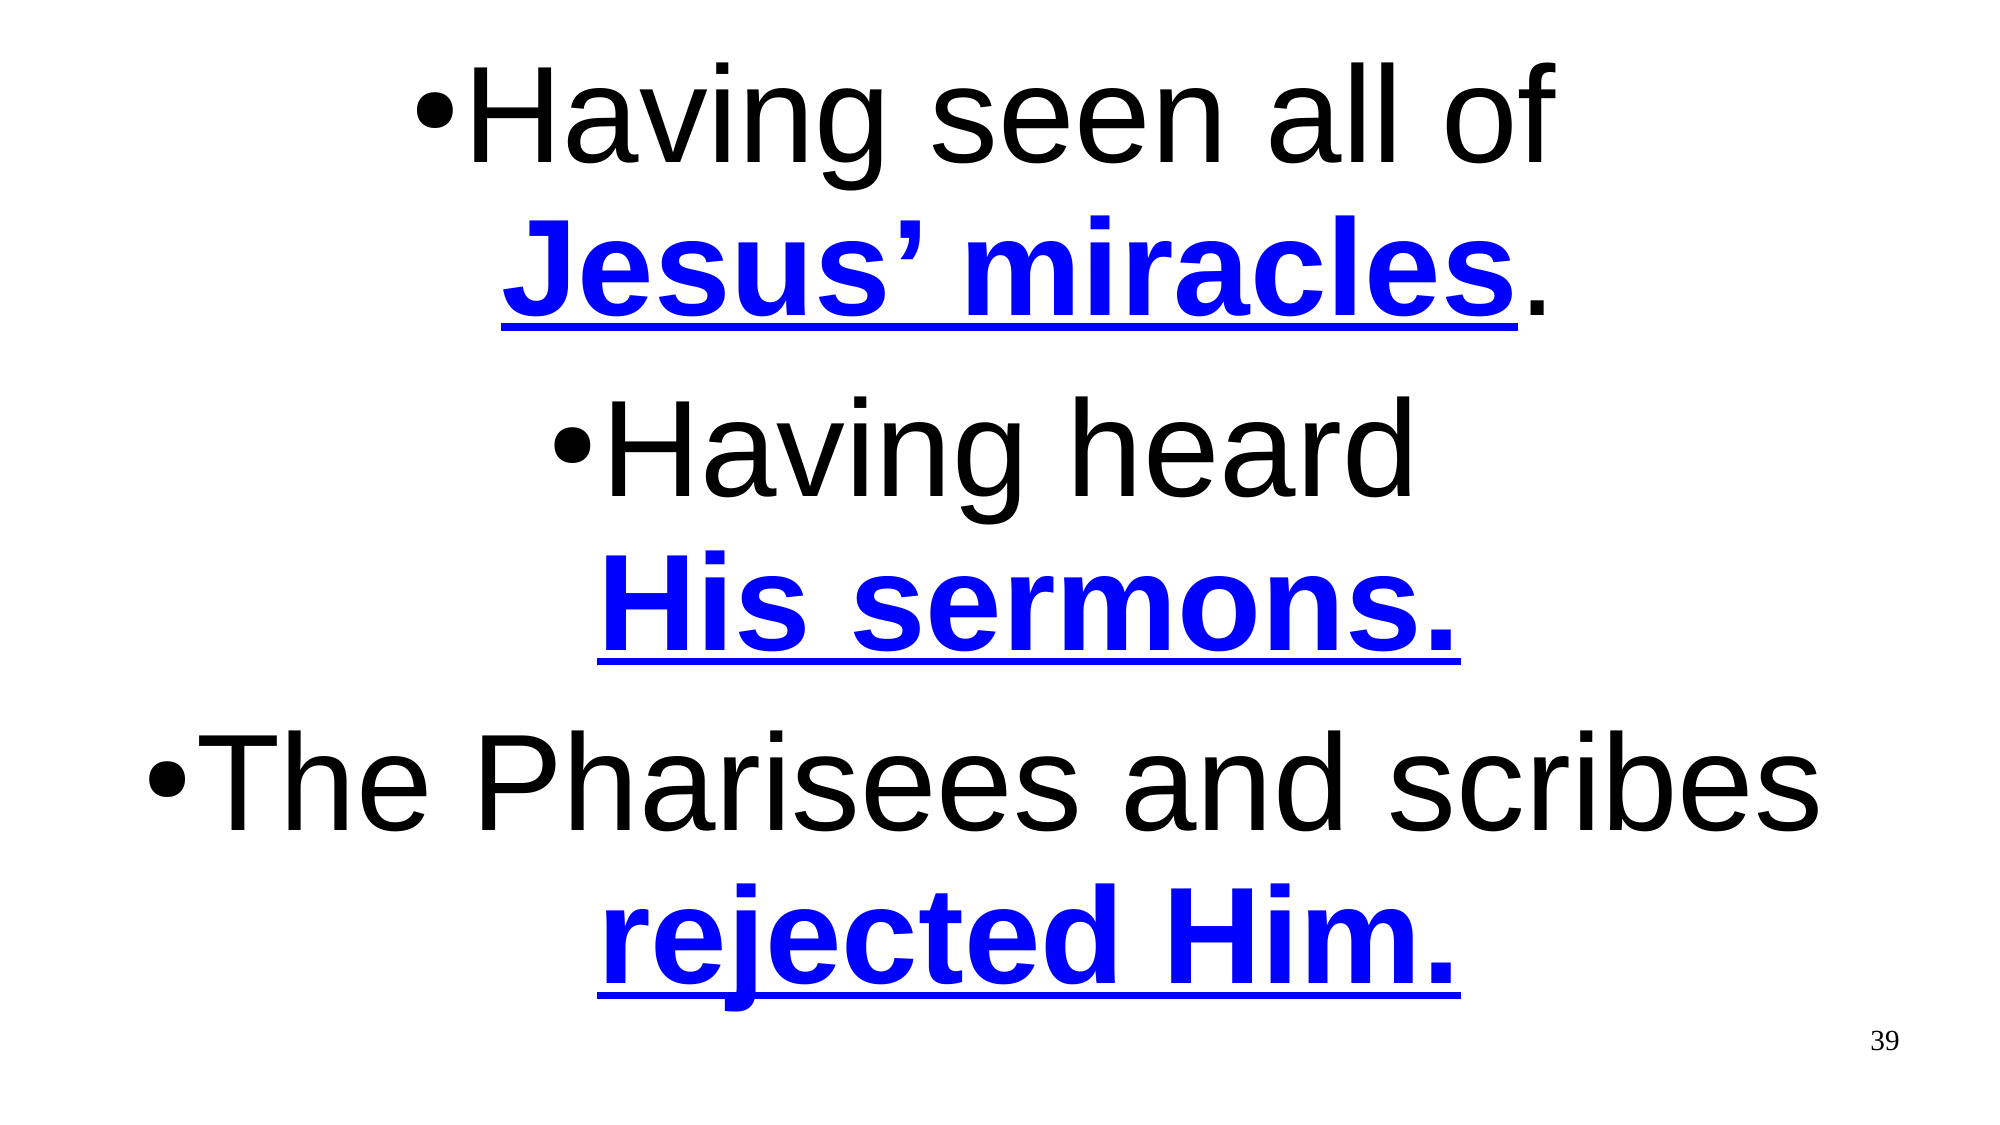

# Having seen all of Jesus’ miracles.
Having heard
His sermons.
The Pharisees and scribes
rejected Him.
39